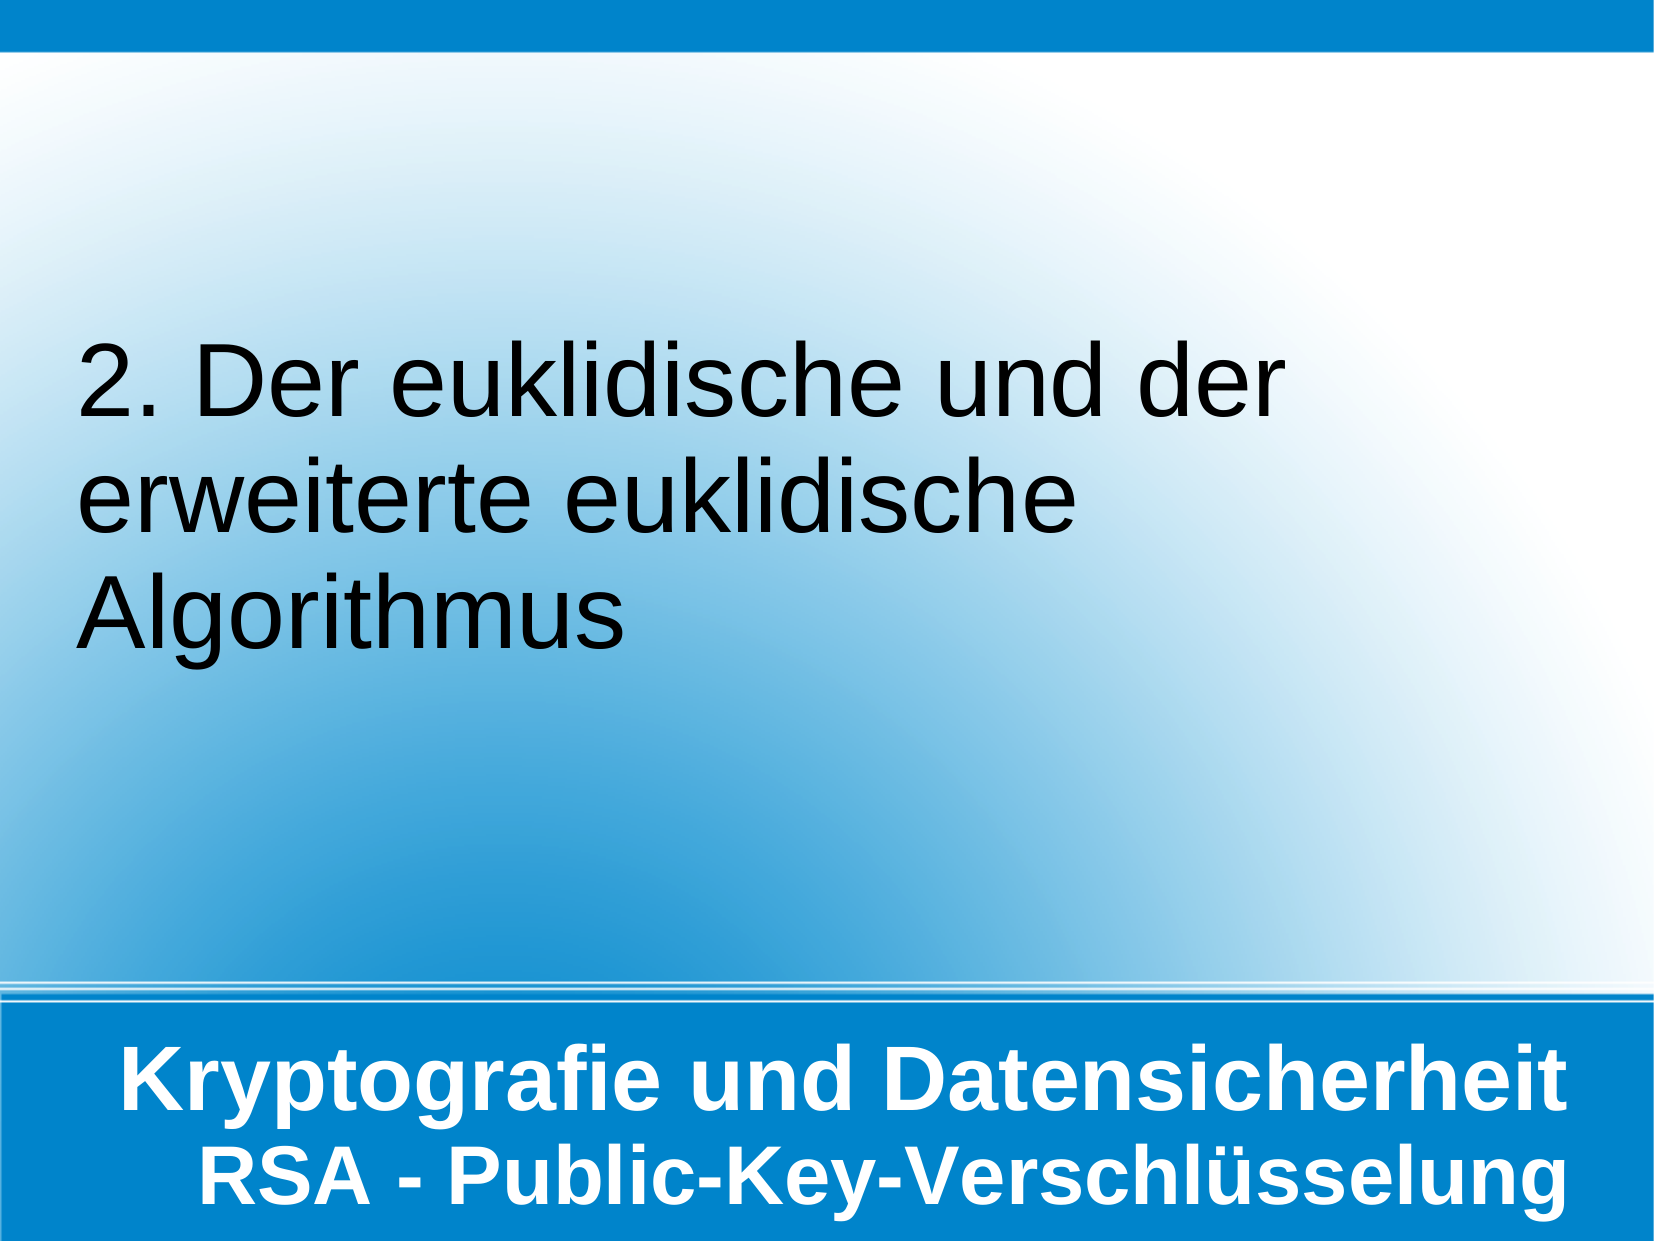

2. Der euklidische und der erweiterte euklidische Algorithmus
# Kryptografie und Datensicherheit RSA - Public-Key-Verschlüsselung